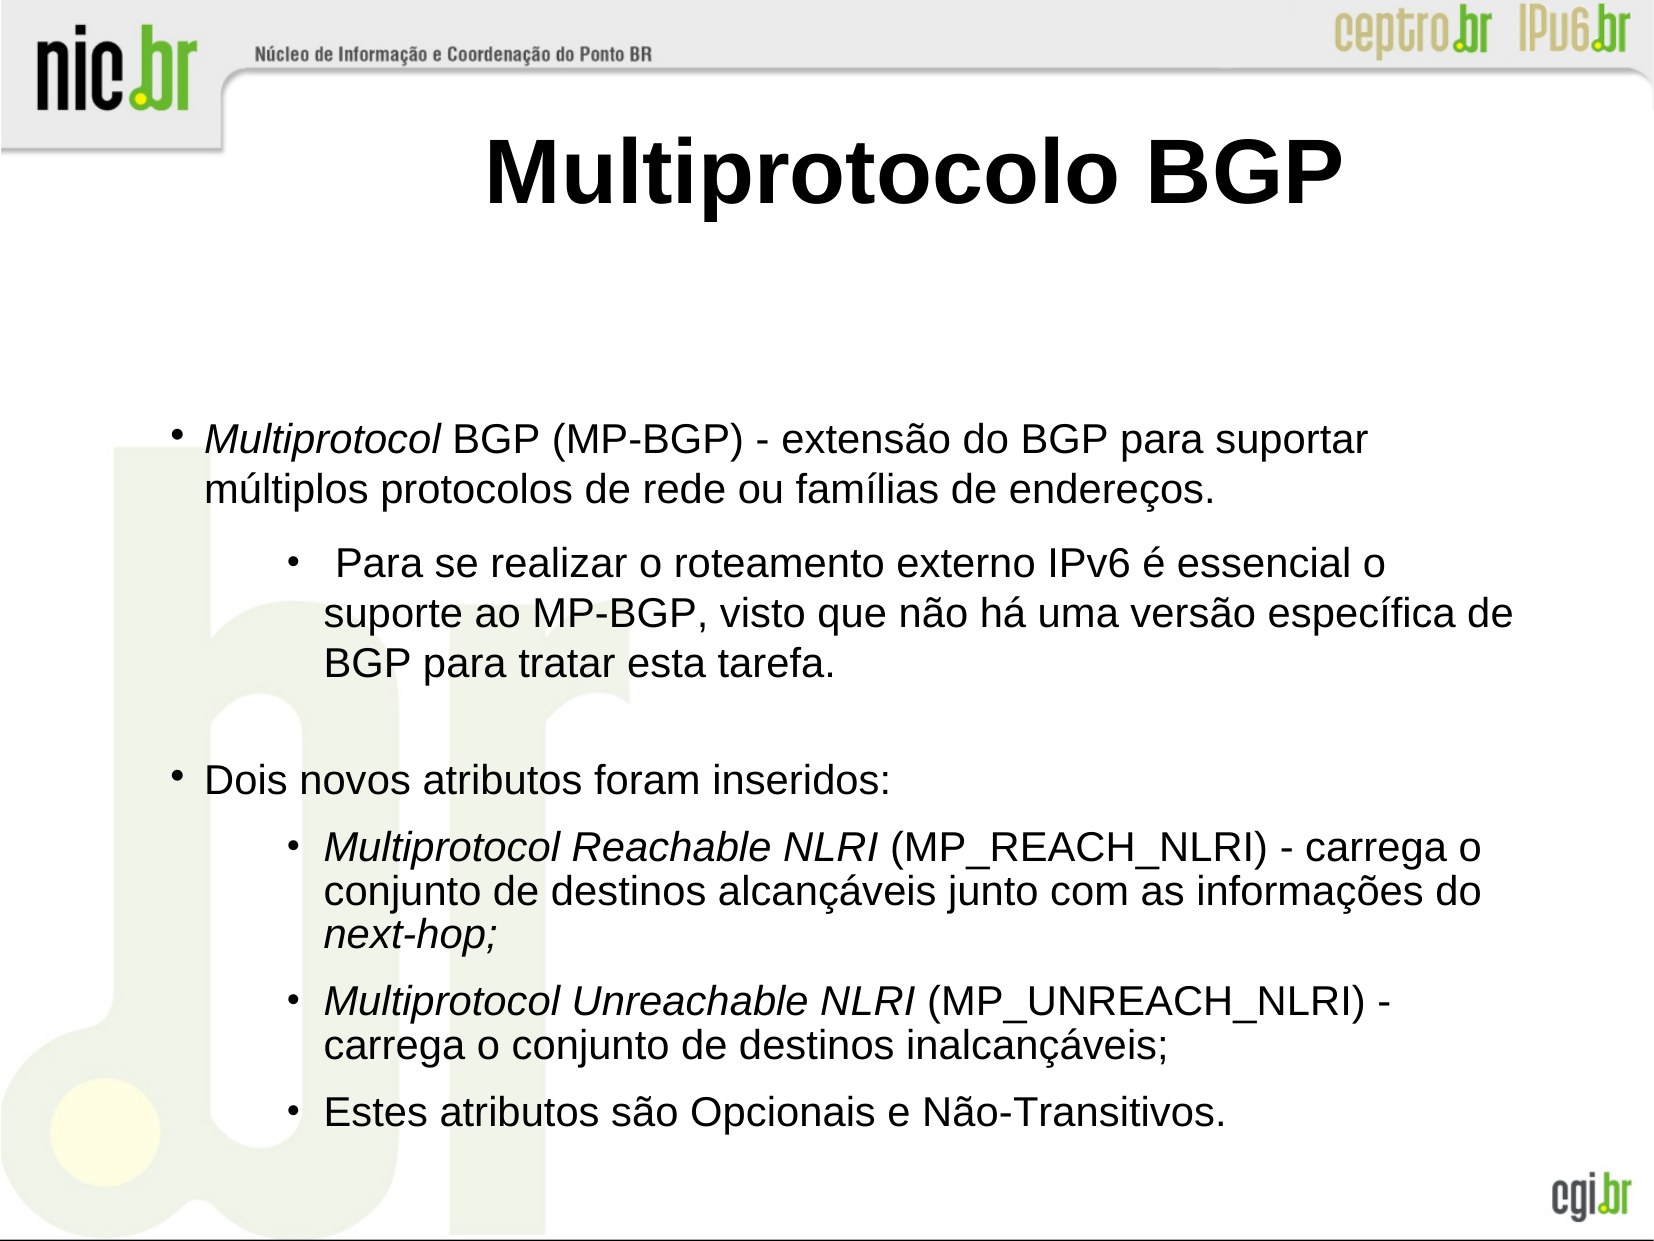

Multiprotocolo BGP
Multiprotocol BGP (MP-BGP) - ‏extensão do BGP para suportar múltiplos protocolos de rede ou famílias de endereços.
 Para se realizar o roteamento externo IPv6 é essencial o suporte ao MP-BGP, visto que não há uma versão específica de BGP para tratar esta tarefa.
Dois novos atributos foram inseridos:
Multiprotocol Reachable NLRI (MP_REACH_NLRI) - carrega o conjunto de destinos alcançáveis junto com as informações do next-hop;
Multiprotocol Unreachable NLRI (MP_UNREACH_NLRI) - carrega o conjunto de destinos inalcançáveis;
Estes atributos são Opcionais e Não-Transitivos.